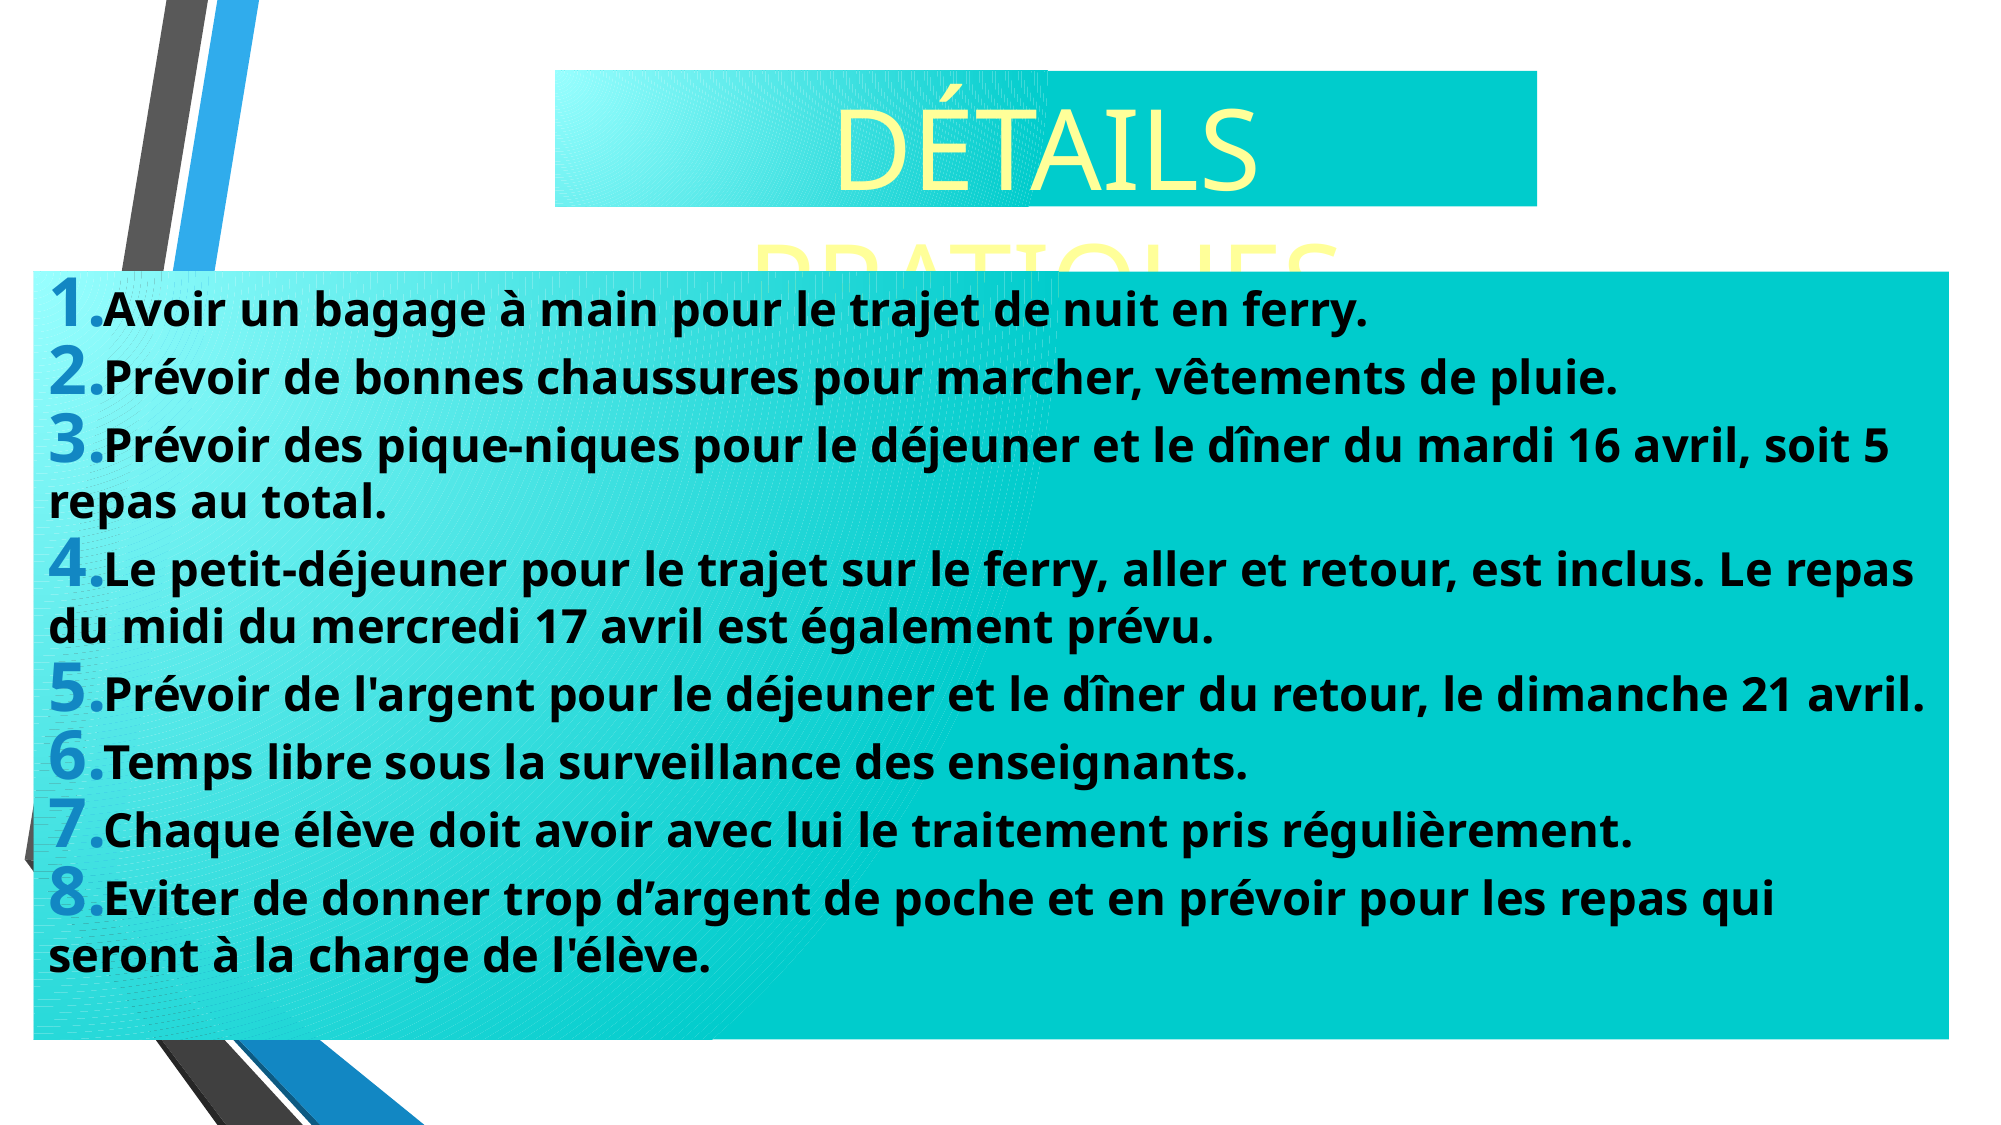

# DÉTAILS PRATIQUES
Avoir un bagage à main pour le trajet de nuit en ferry.
Prévoir de bonnes chaussures pour marcher, vêtements de pluie.
Prévoir des pique-niques pour le déjeuner et le dîner du mardi 16 avril, soit 5 repas au total.
Le petit-déjeuner pour le trajet sur le ferry, aller et retour, est inclus. Le repas du midi du mercredi 17 avril est également prévu.
Prévoir de l'argent pour le déjeuner et le dîner du retour, le dimanche 21 avril.
Temps libre sous la surveillance des enseignants.
Chaque élève doit avoir avec lui le traitement pris régulièrement.
Eviter de donner trop d’argent de poche et en prévoir pour les repas qui seront à la charge de l'élève.